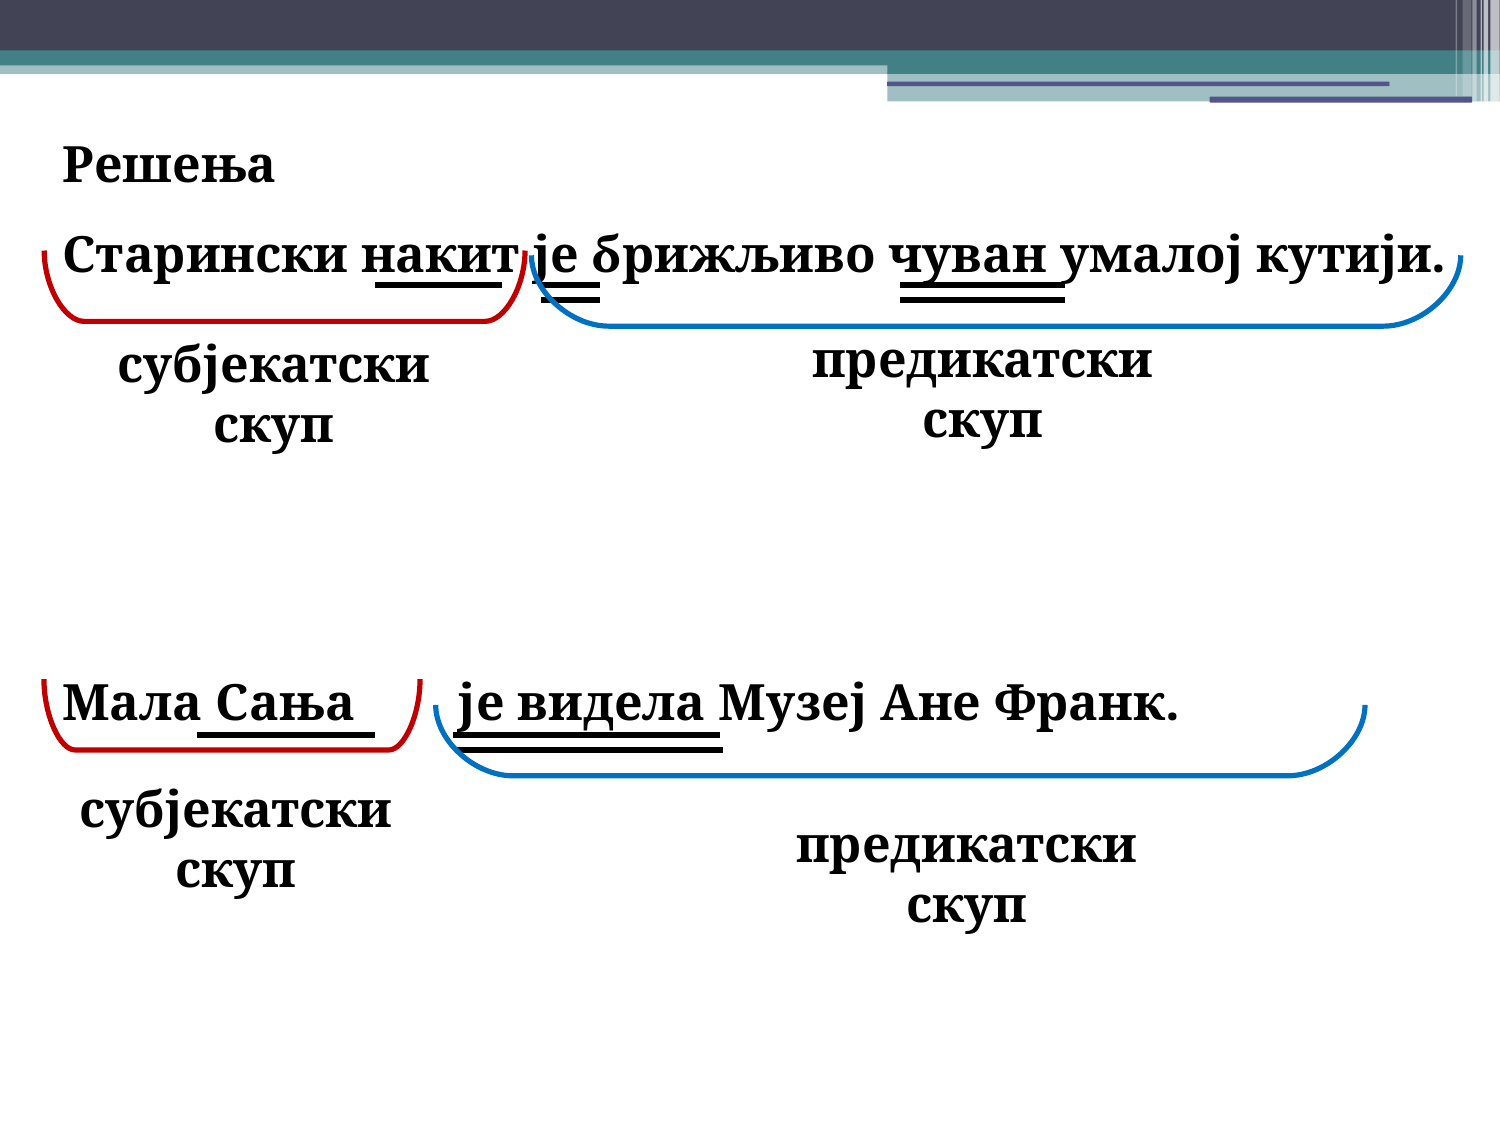

# Решења
Старински накит је брижљиво чуван умалој кутији.
Мала Сања је видела Музеј Ане Франк.
предикатски скуп
субјекатски
скуп
субјекатски
скуп
предикатски скуп